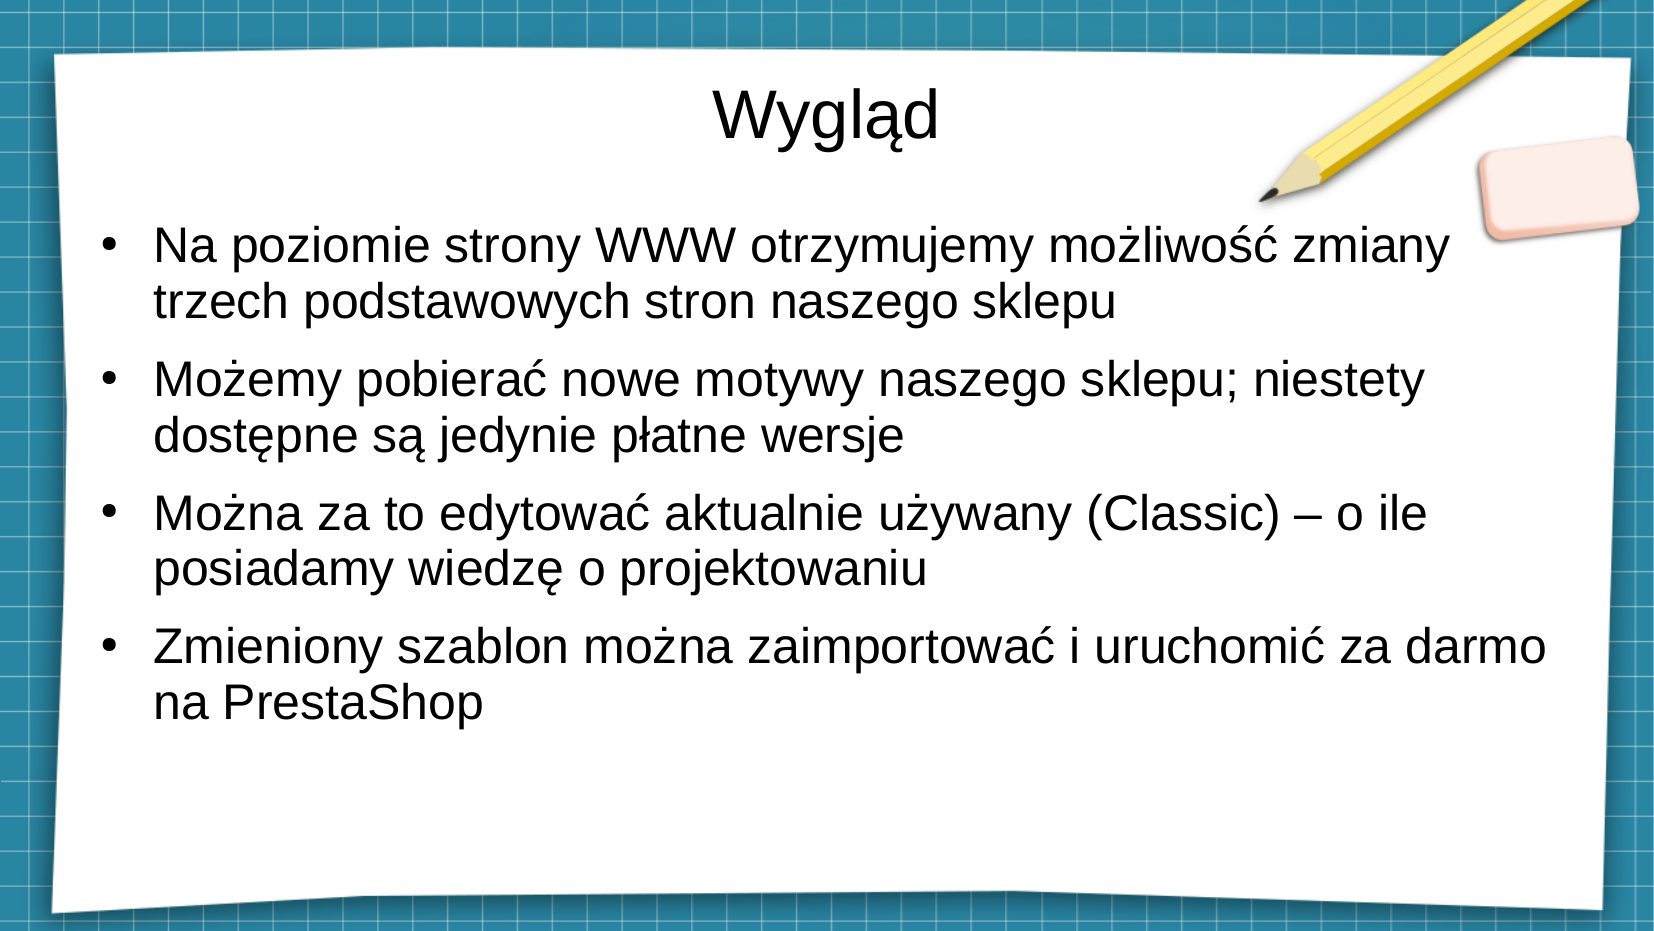

# Wygląd
Na poziomie strony WWW otrzymujemy możliwość zmiany trzech podstawowych stron naszego sklepu
Możemy pobierać nowe motywy naszego sklepu; niestety dostępne są jedynie płatne wersje
Można za to edytować aktualnie używany (Classic) – o ile posiadamy wiedzę o projektowaniu
Zmieniony szablon można zaimportować i uruchomić za darmo na PrestaShop